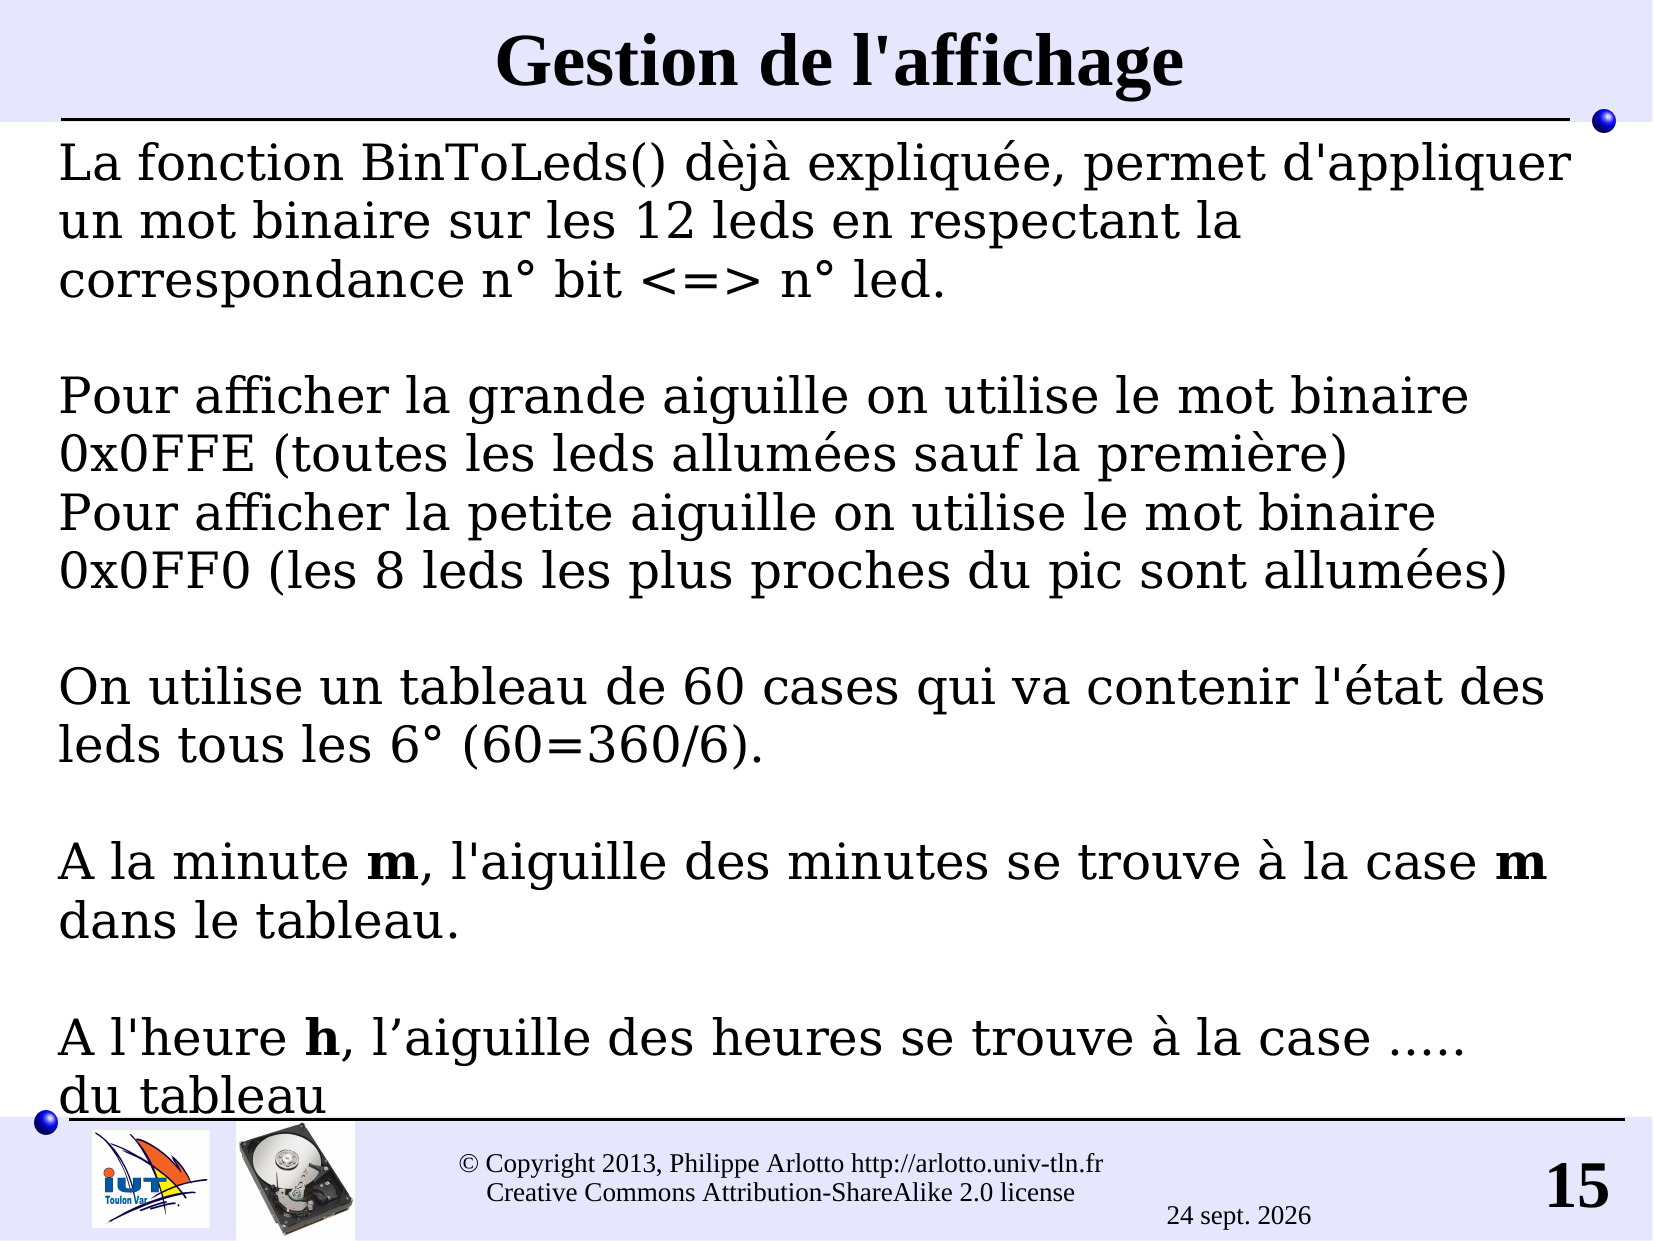

# Gestion de l'affichage
La fonction BinToLeds() dèjà expliquée, permet d'appliquer un mot binaire sur les 12 leds en respectant la correspondance n° bit <=> n° led.
Pour afficher la grande aiguille on utilise le mot binaire 0x0FFE (toutes les leds allumées sauf la première)
Pour afficher la petite aiguille on utilise le mot binaire 0x0FF0 (les 8 leds les plus proches du pic sont allumées)
On utilise un tableau de 60 cases qui va contenir l'état des leds tous les 6° (60=360/6).
A la minute m, l'aiguille des minutes se trouve à la case m dans le tableau.
A l'heure h, l’aiguille des heures se trouve à la case .....
du tableau